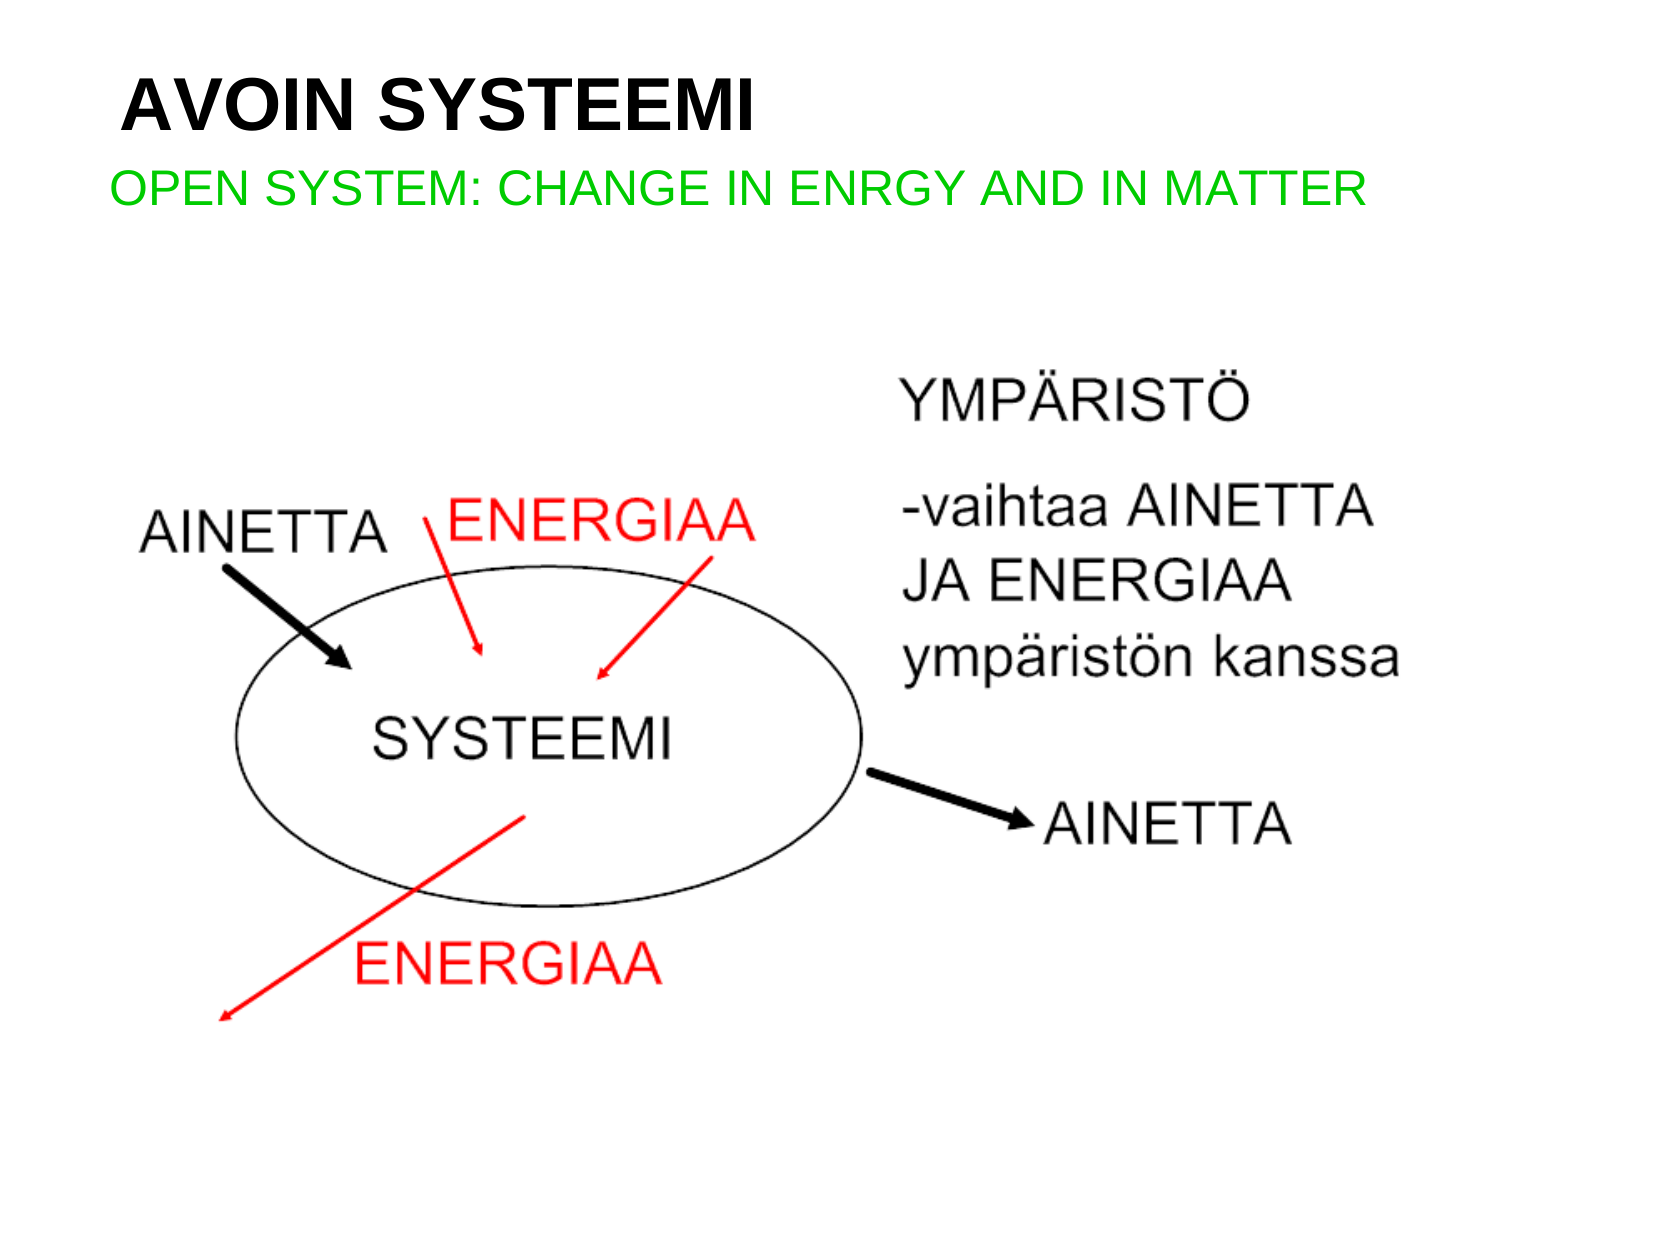

AVOIN SYSTEEMI
OPEN SYSTEM: CHANGE IN ENRGY AND IN MATTER